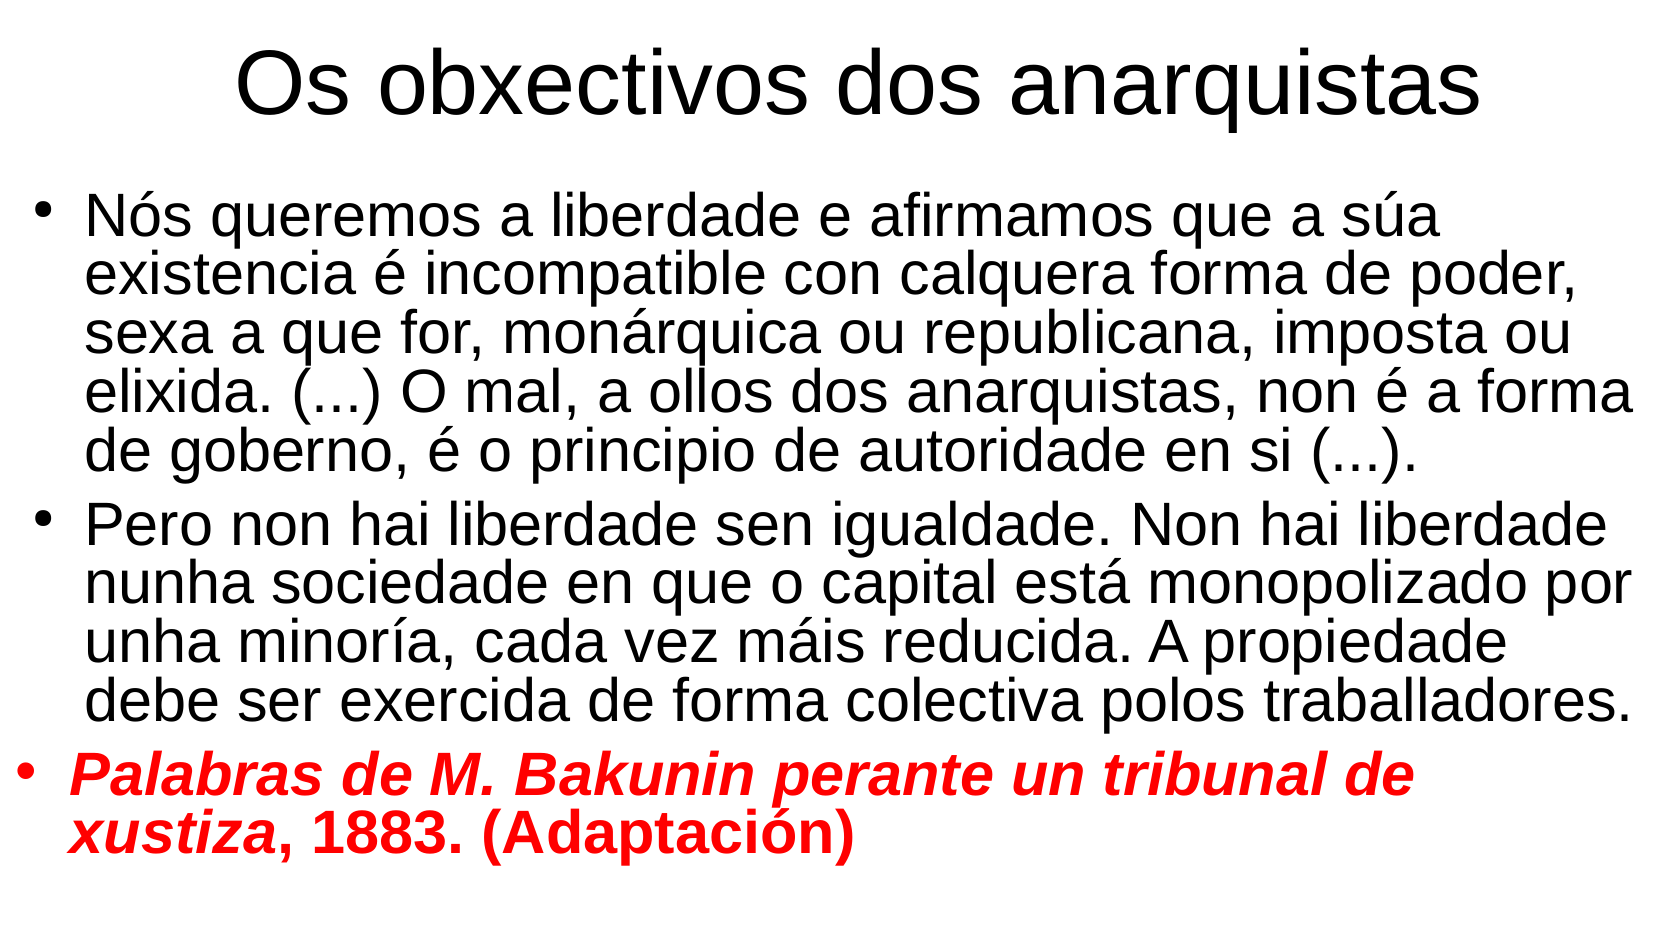

# Os obxectivos dos anarquistas
Nós queremos a liberdade e afirmamos que a súa existencia é incompatible con calquera forma de poder, sexa a que for, monárquica ou republicana, imposta ou elixida. (...) O mal, a ollos dos anarquistas, non é a forma de goberno, é o principio de autoridade en si (...).
Pero non hai liberdade sen igualdade. Non hai liberdade nunha sociedade en que o capital está monopolizado por unha minoría, cada vez máis reducida. A propiedade debe ser exercida de forma colectiva polos traballadores.
Palabras de M. Bakunin perante un tribunal de xustiza, 1883. (Adaptación)